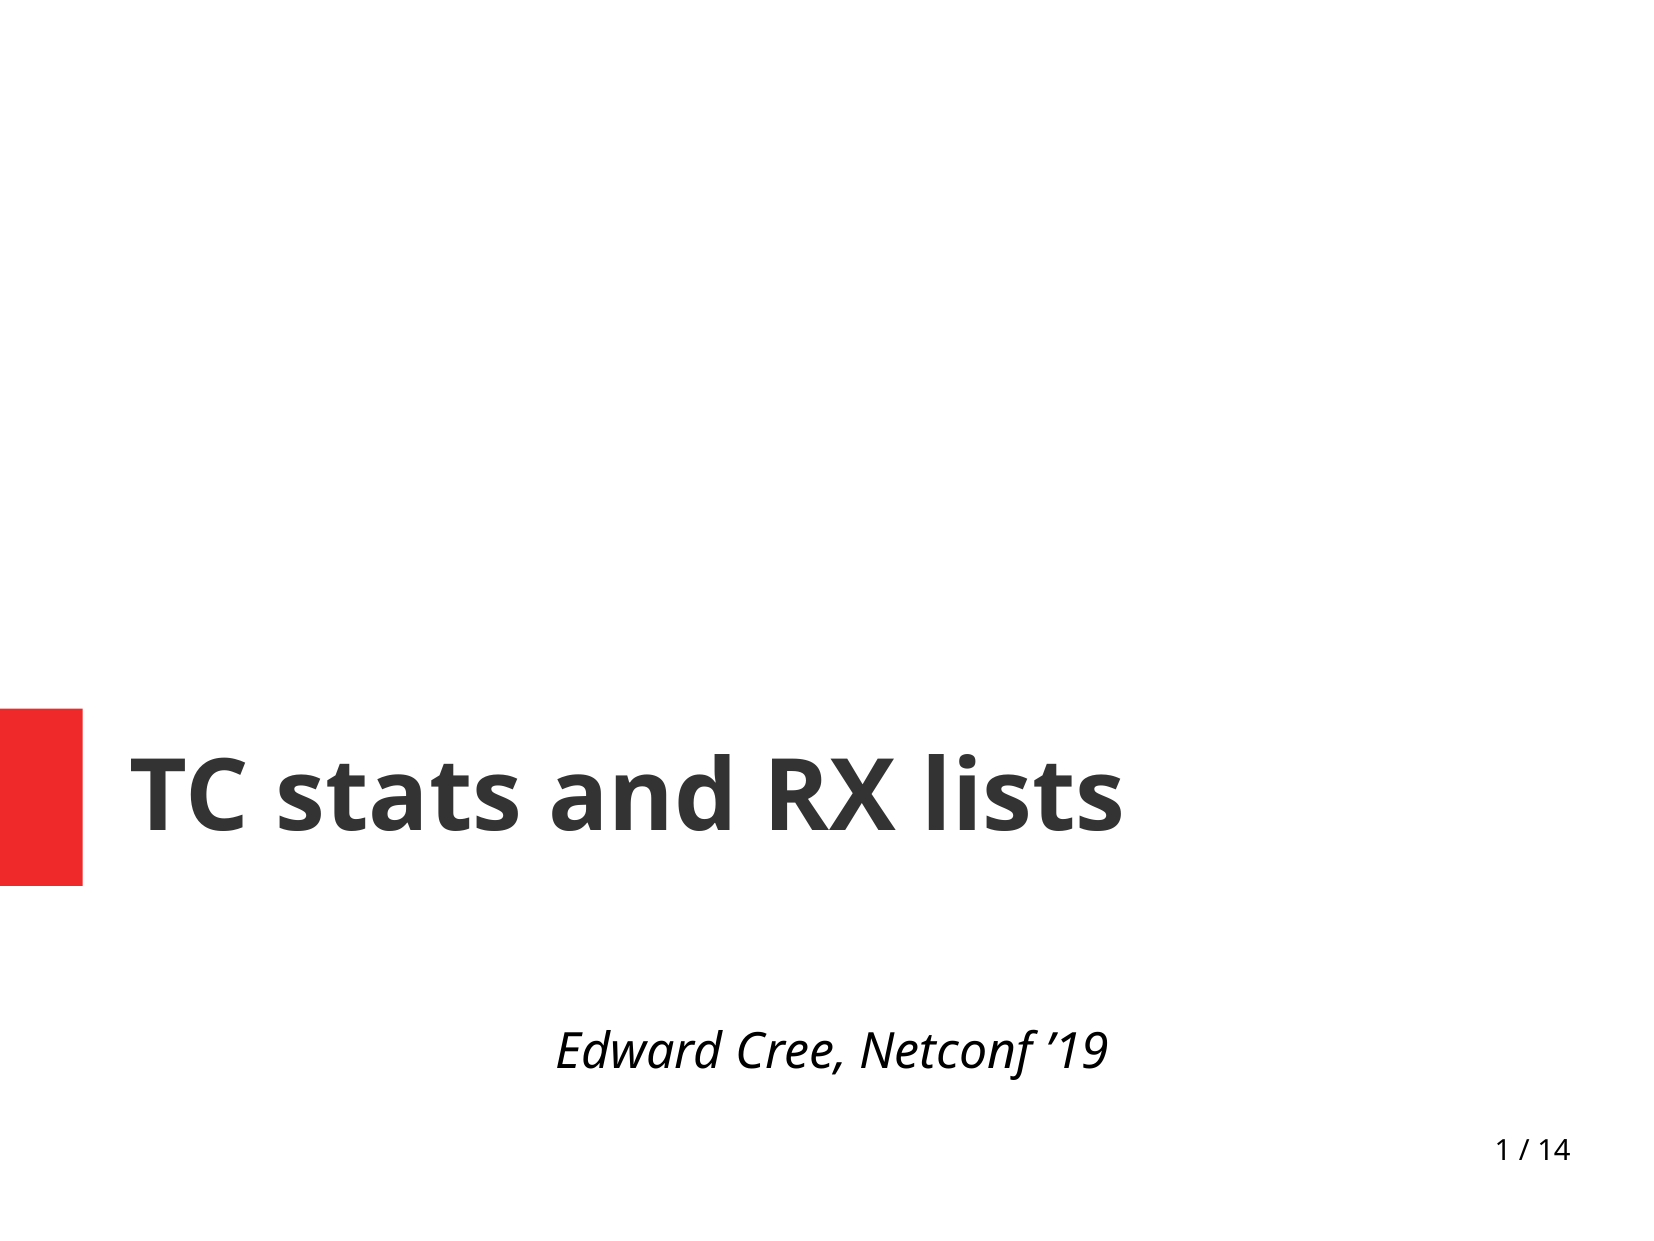

# TC stats and RX lists
Edward Cree, Netconf ’19
1